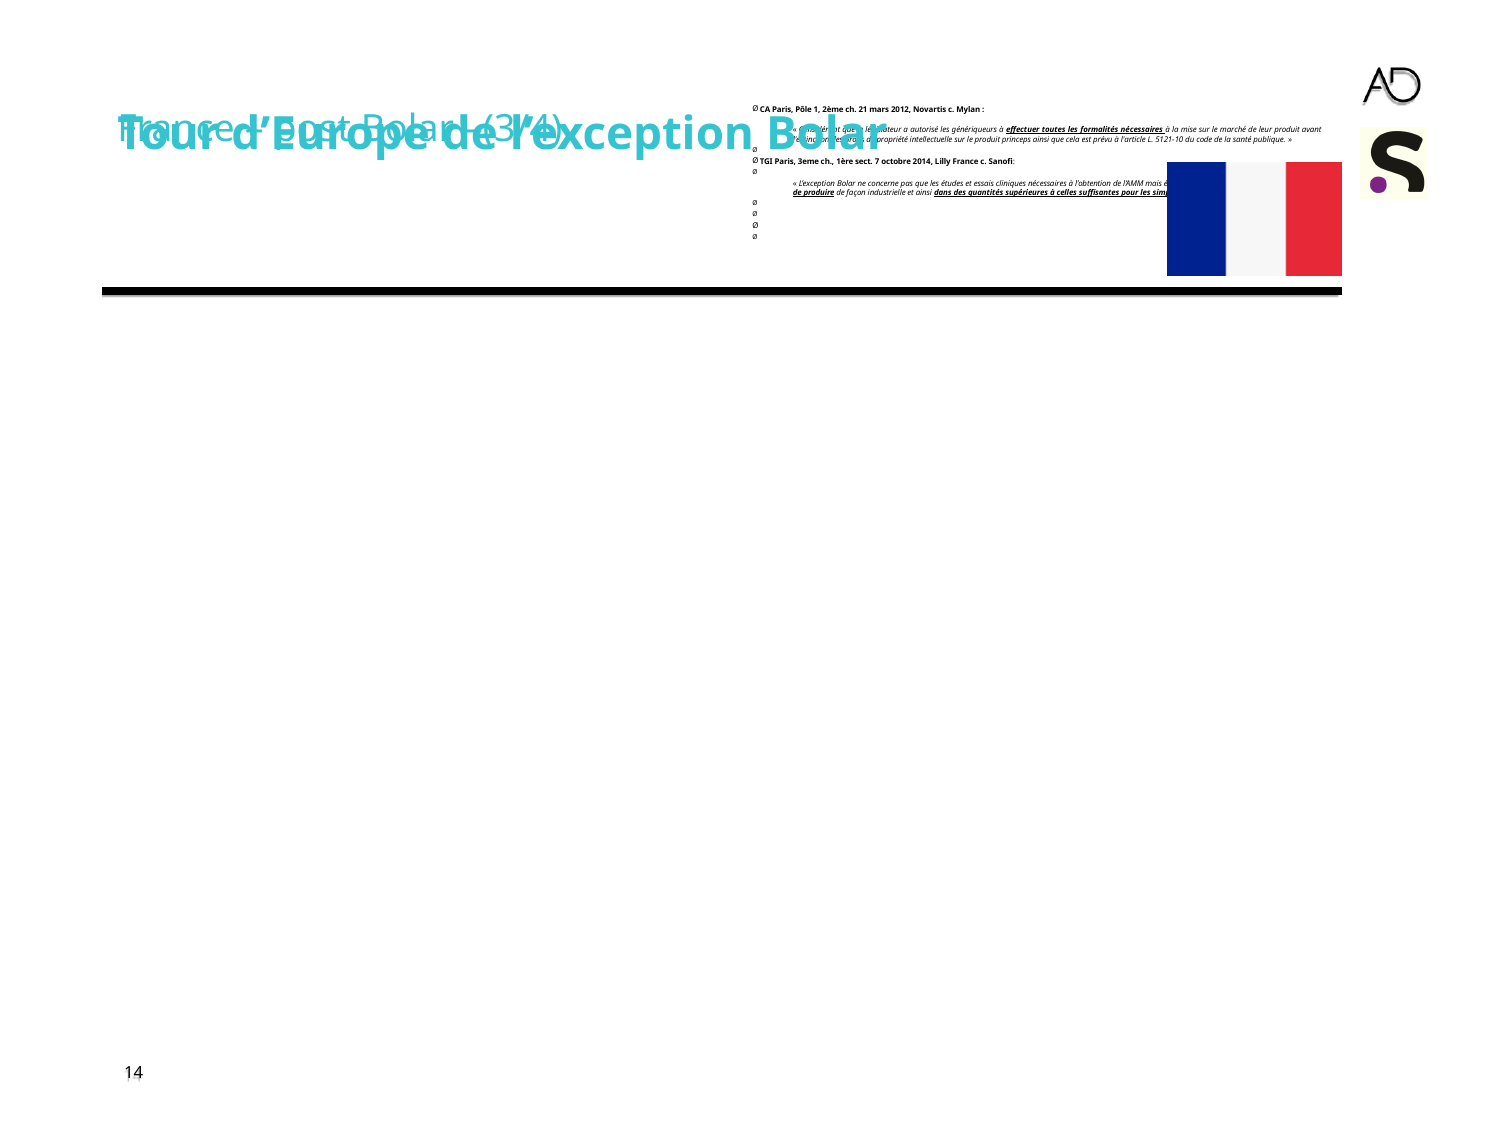

# France – post Bolar –(3/4)
Tour d’Europe de l’exception Bolar
CA Paris, Pôle 1, 2ème ch. 21 mars 2012, Novartis c. Mylan :
« Considérant que le législateur a autorisé les génériqueurs à effectuer toutes les formalités nécessaires à la mise sur le marché de leur produit avant l'extinction des droits de propriété intellectuelle sur le produit princeps ainsi que cela est prévu à l'article L. 5121-10 du code de la santé publique. »
TGI Paris, 3eme ch., 1ère sect. 7 octobre 2014, Lilly France c. Sanofi:
« L’exception Bolar ne concerne pas que les études et essais cliniques nécessaires à l’obtention de l’AMM mais également les actes démontrant la capacité de produire de façon industrielle et ainsi dans des quantités supérieures à celles suffisantes pour les simples essais. »